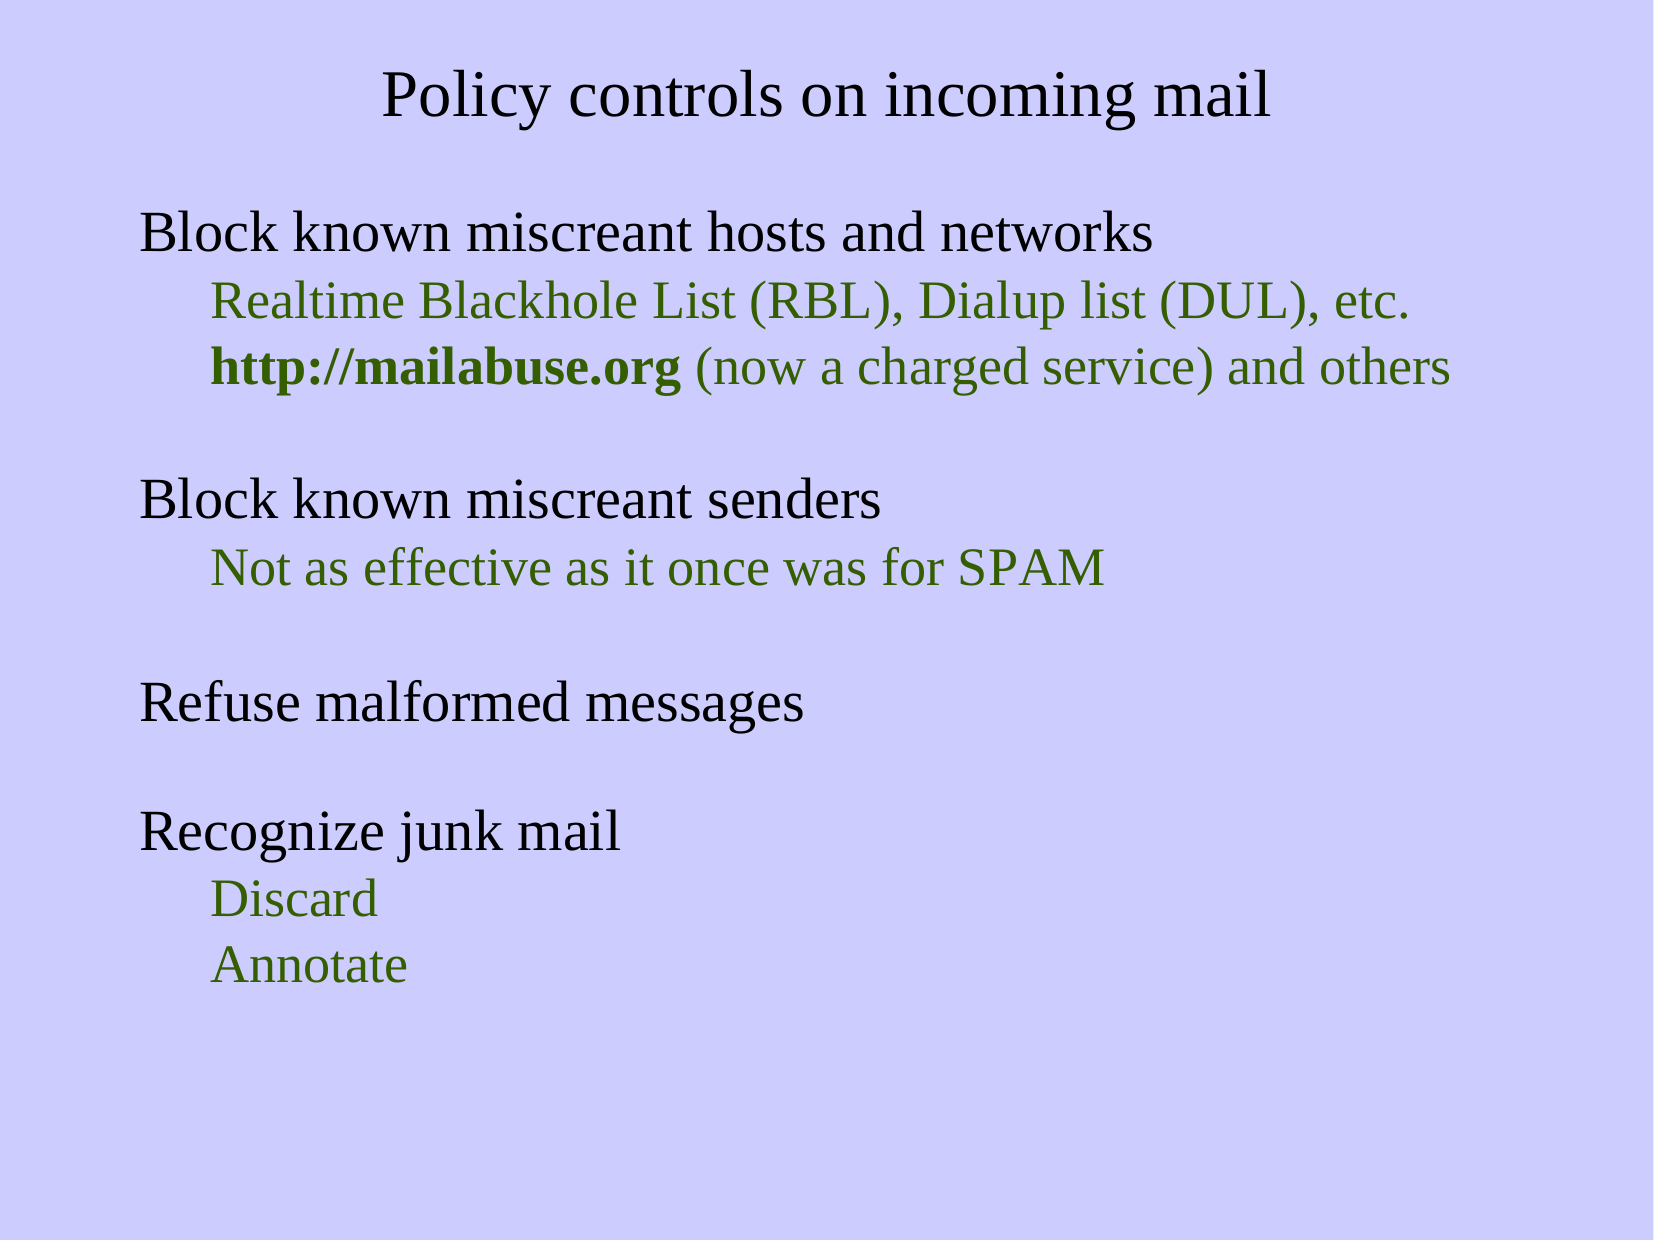

# Policy controls on incoming mail
Block known miscreant hosts and networks
Realtime Blackhole List (RBL), Dial­up list (DUL), etc.
http://mail­abuse.org (now a charged service) and others
Block known miscreant senders
Not as effective as it once was for SPAM
Refuse malformed messages
Recognize junk mail
Discard
Annotate